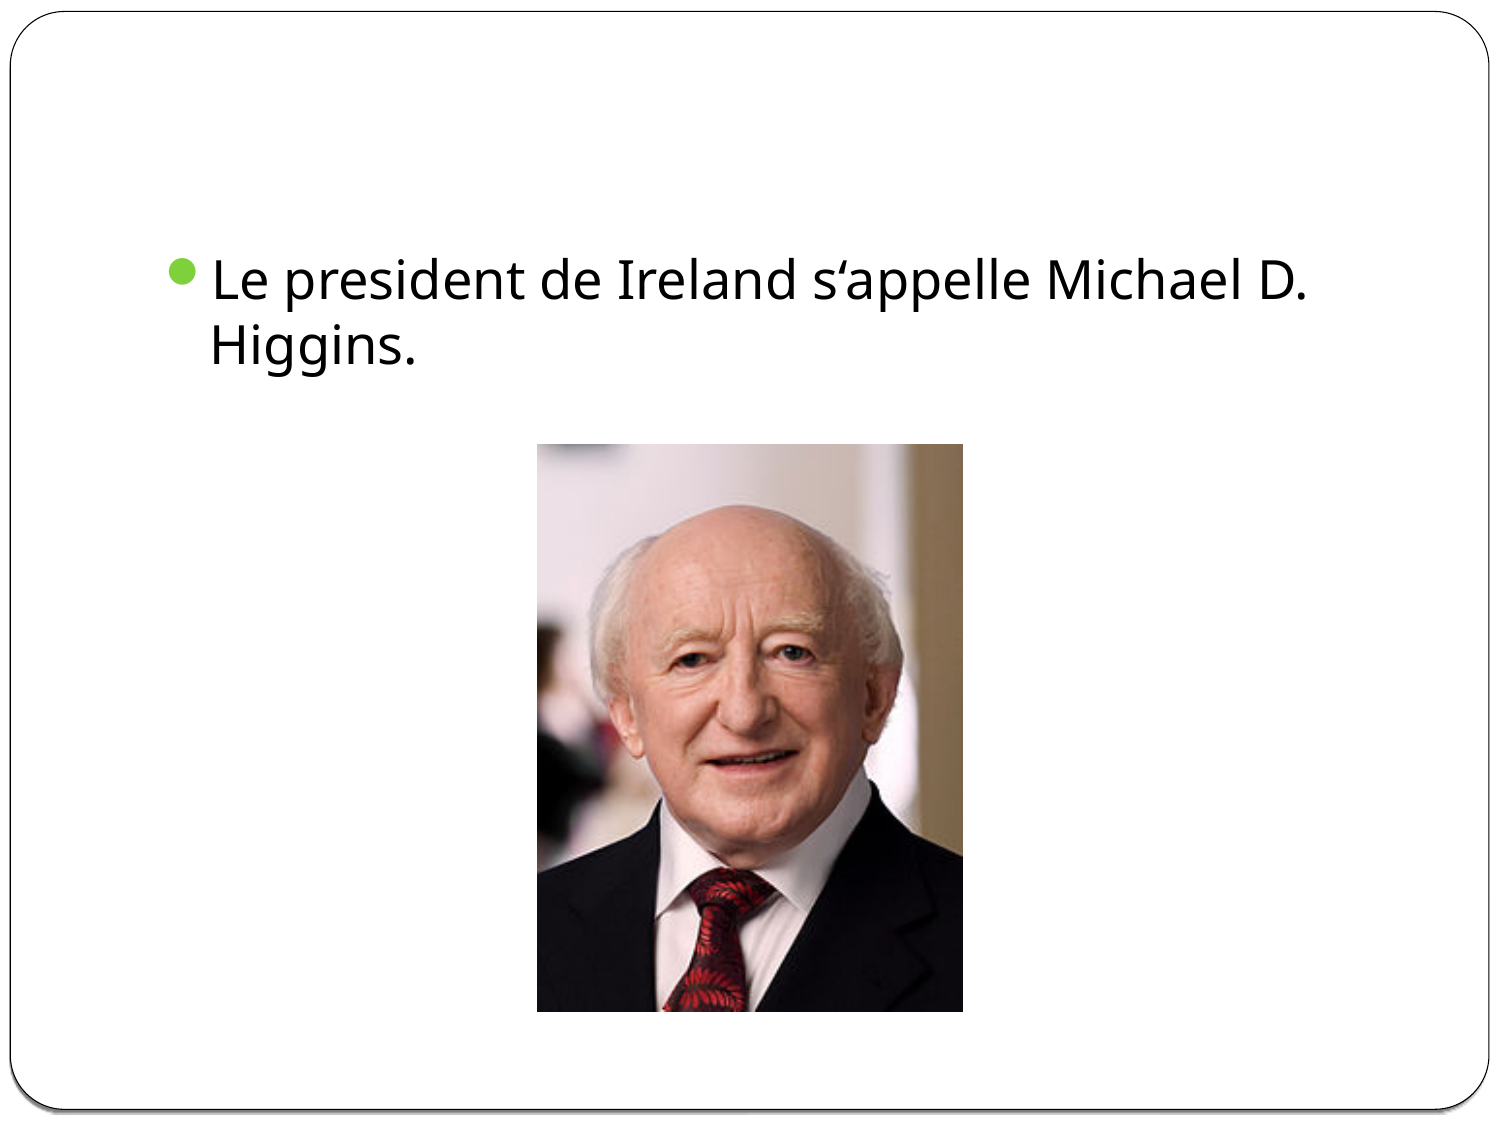

#
Le president de Ireland s‘appelle Michael D. Higgins.